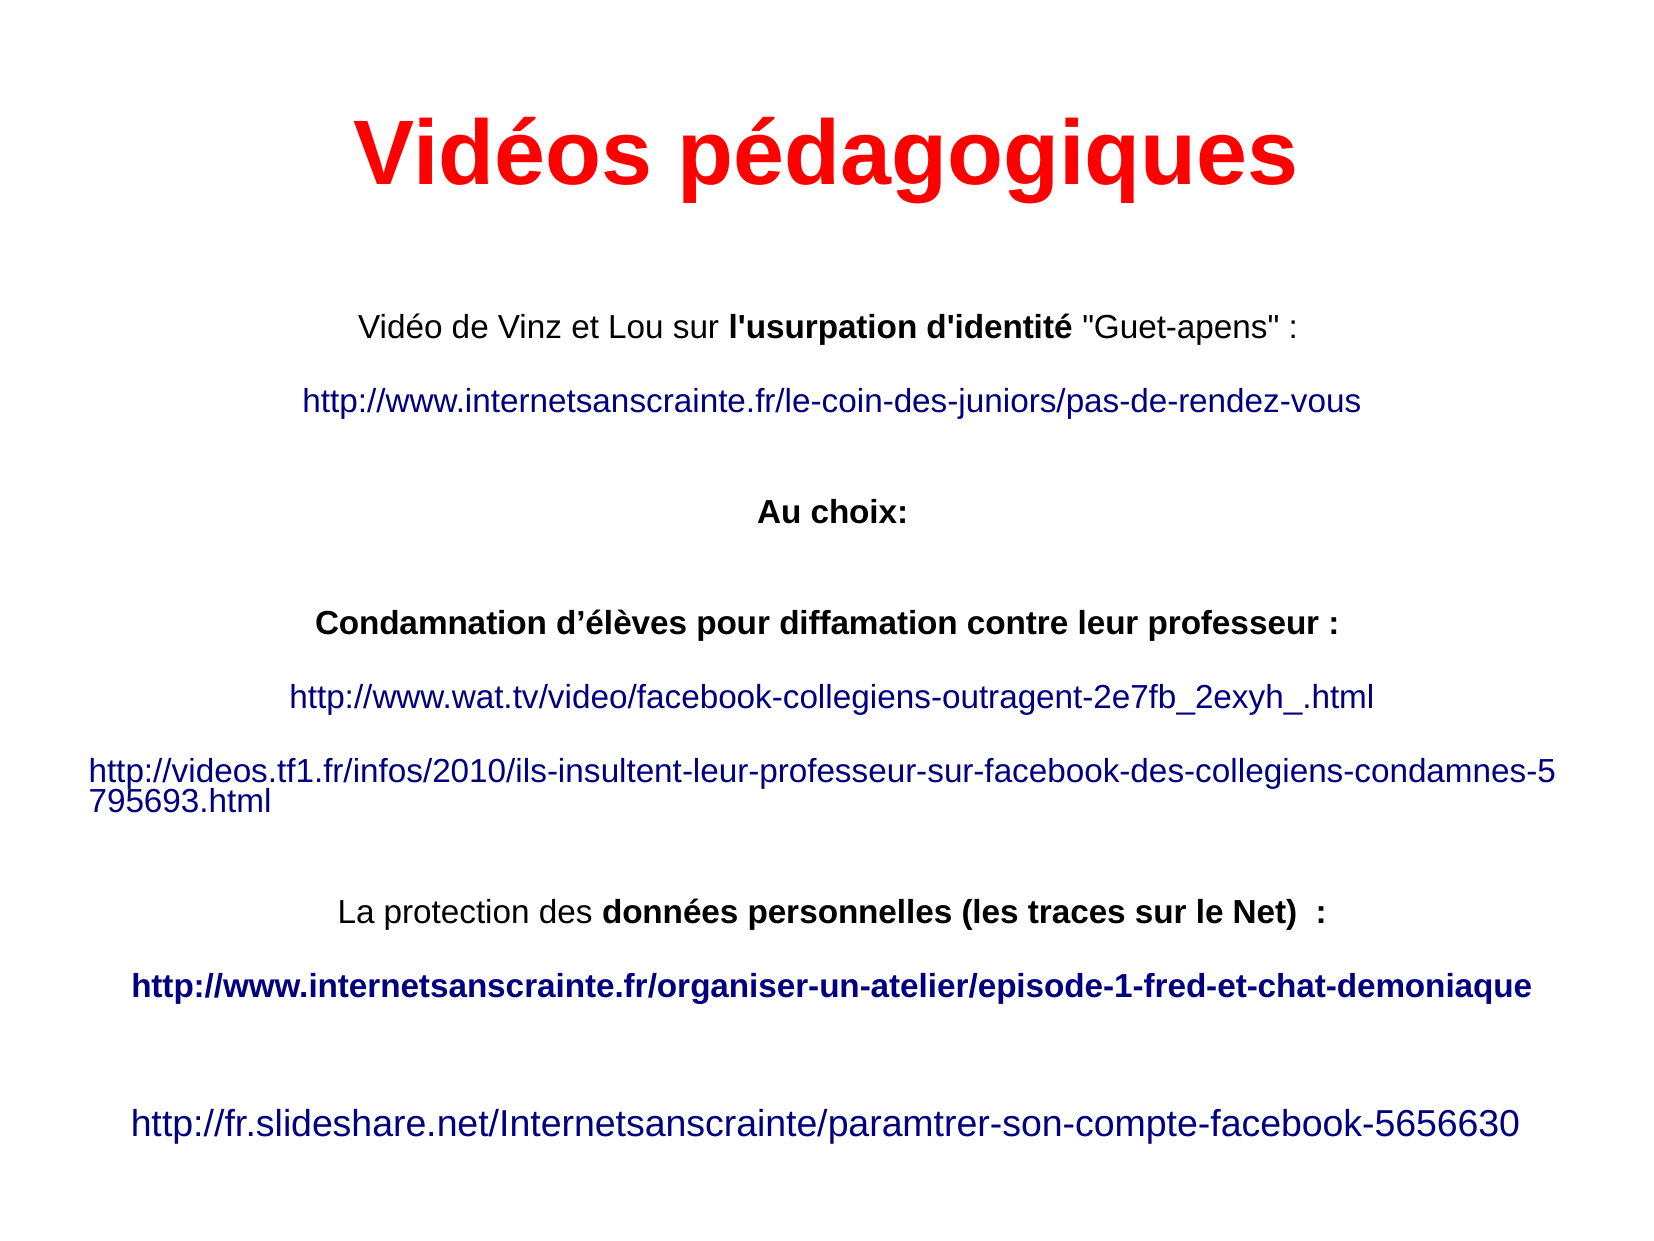

# Vidéos pédagogiques
Vidéo de Vinz et Lou sur l'usurpation d'identité "Guet-apens" :
http://www.internetsanscrainte.fr/le-coin-des-juniors/pas-de-rendez-vous
Au choix:
Condamnation d’élèves pour diffamation contre leur professeur :
http://www.wat.tv/video/facebook-collegiens-outragent-2e7fb_2exyh_.html
http://videos.tf1.fr/infos/2010/ils-insultent-leur-professeur-sur-facebook-des-collegiens-condamnes-5795693.html
La protection des données personnelles (les traces sur le Net) :
http://www.internetsanscrainte.fr/organiser-un-atelier/episode-1-fred-et-chat-demoniaque
http://fr.slideshare.net/Internetsanscrainte/paramtrer-son-compte-facebook-5656630